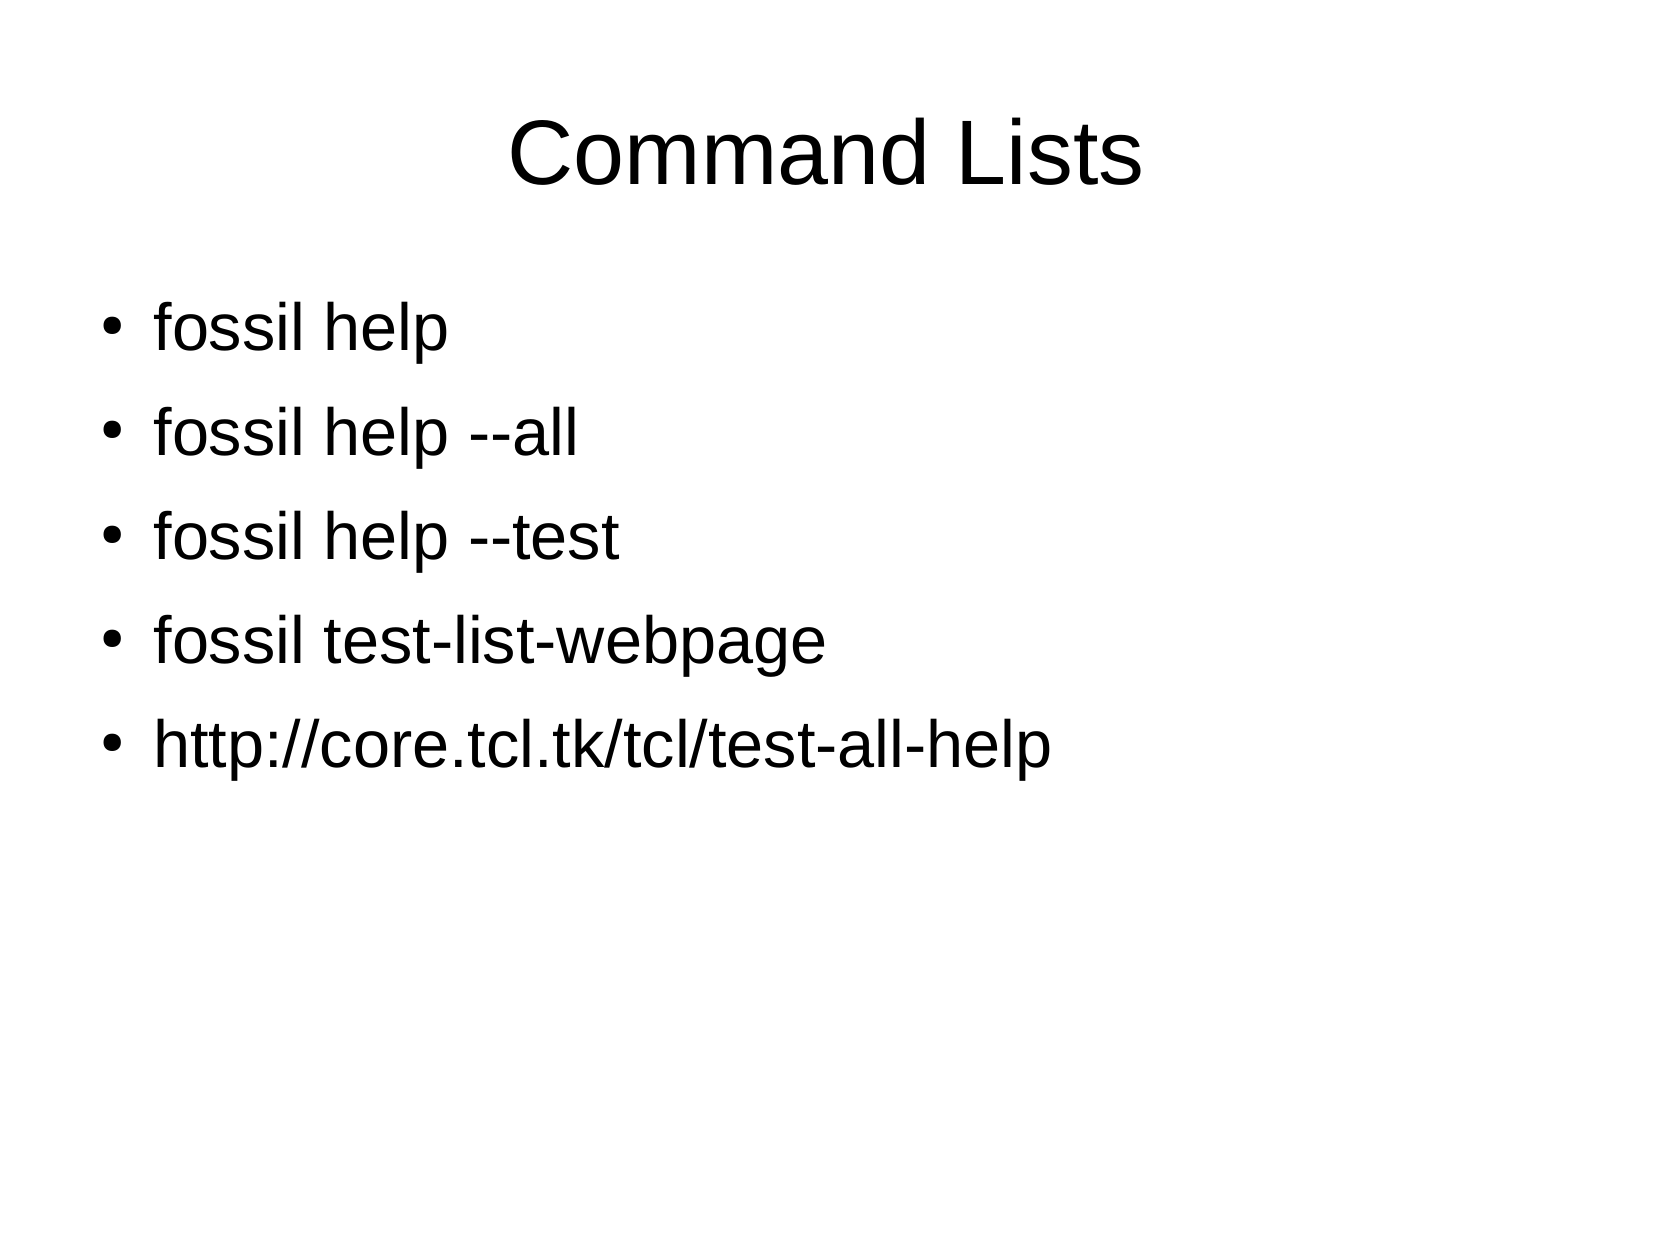

# Command Lists
fossil help
fossil help --all
fossil help --test
fossil test-list-webpage
http://core.tcl.tk/tcl/test-all-help